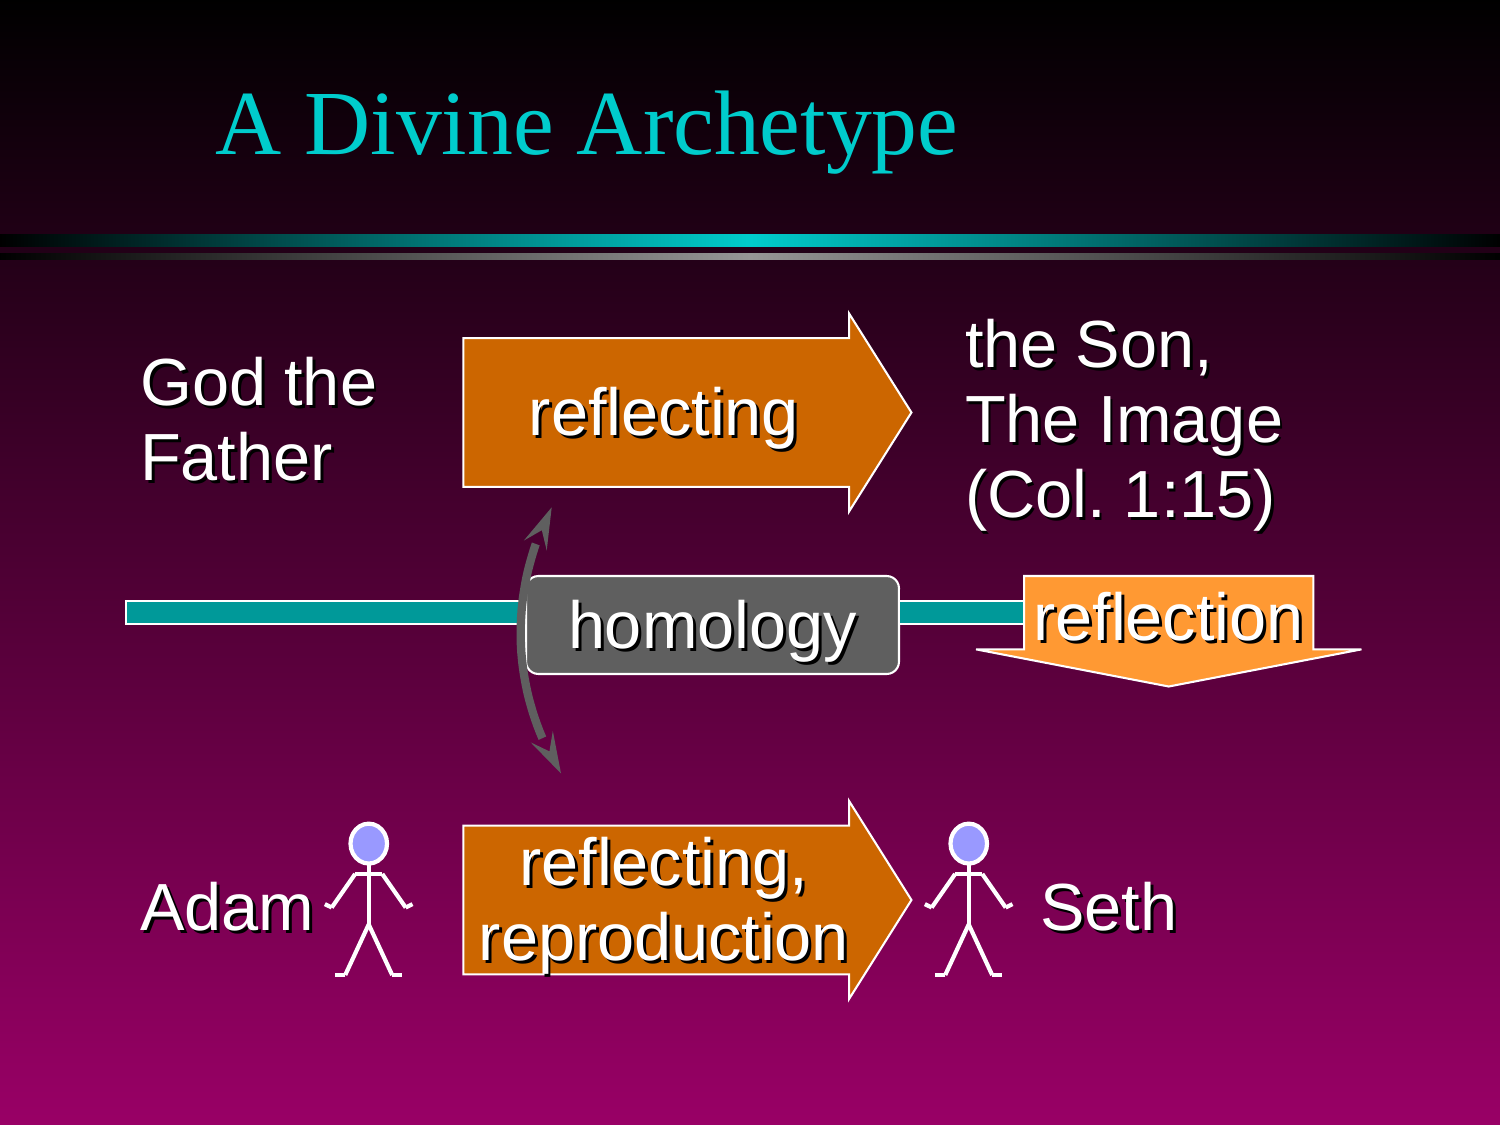

# A Divine Archetype
homology
reflection
the Son, The Image (Col. 1:15)
reflecting
God the Father
reflecting,
reproduction
Adam
Seth